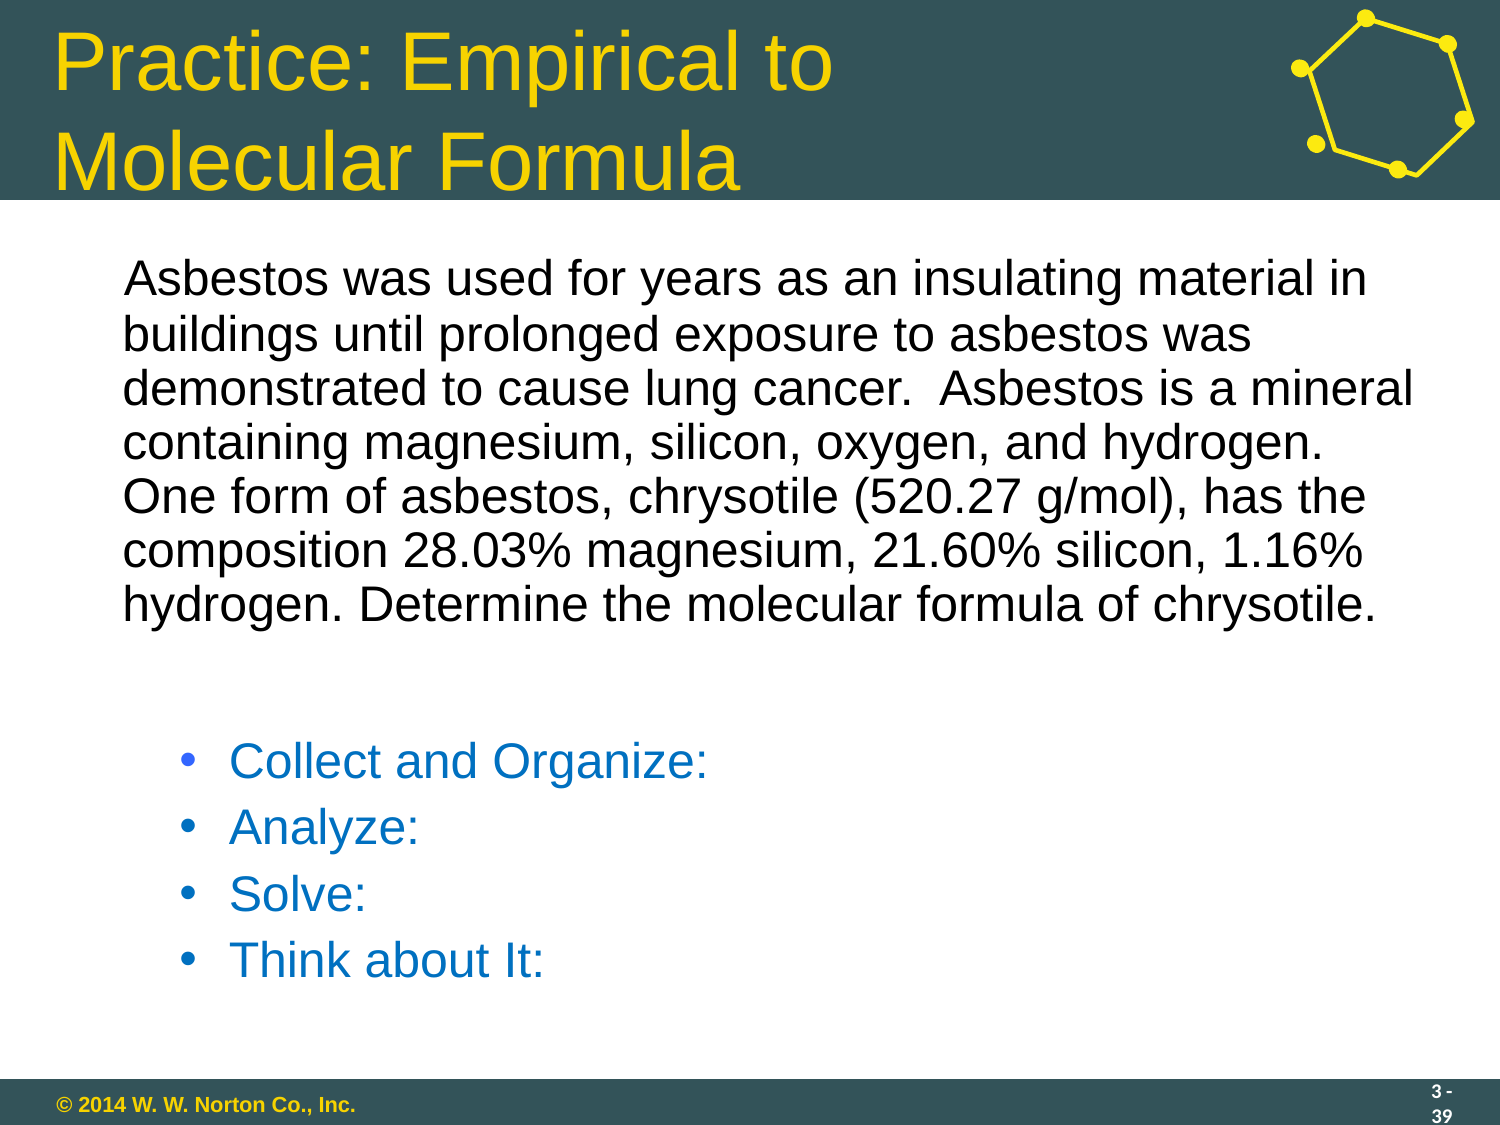

Practice: Empirical to Molecular Formula
# Asbestos was used for years as an insulating material in buildings until prolonged exposure to asbestos was demonstrated to cause lung cancer. Asbestos is a mineral containing magnesium, silicon, oxygen, and hydrogen. One form of asbestos, chrysotile (520.27 g/mol), has the composition 28.03% magnesium, 21.60% silicon, 1.16% hydrogen. Determine the molecular formula of chrysotile.
 Collect and Organize:
 Analyze:
 Solve:
 Think about It: